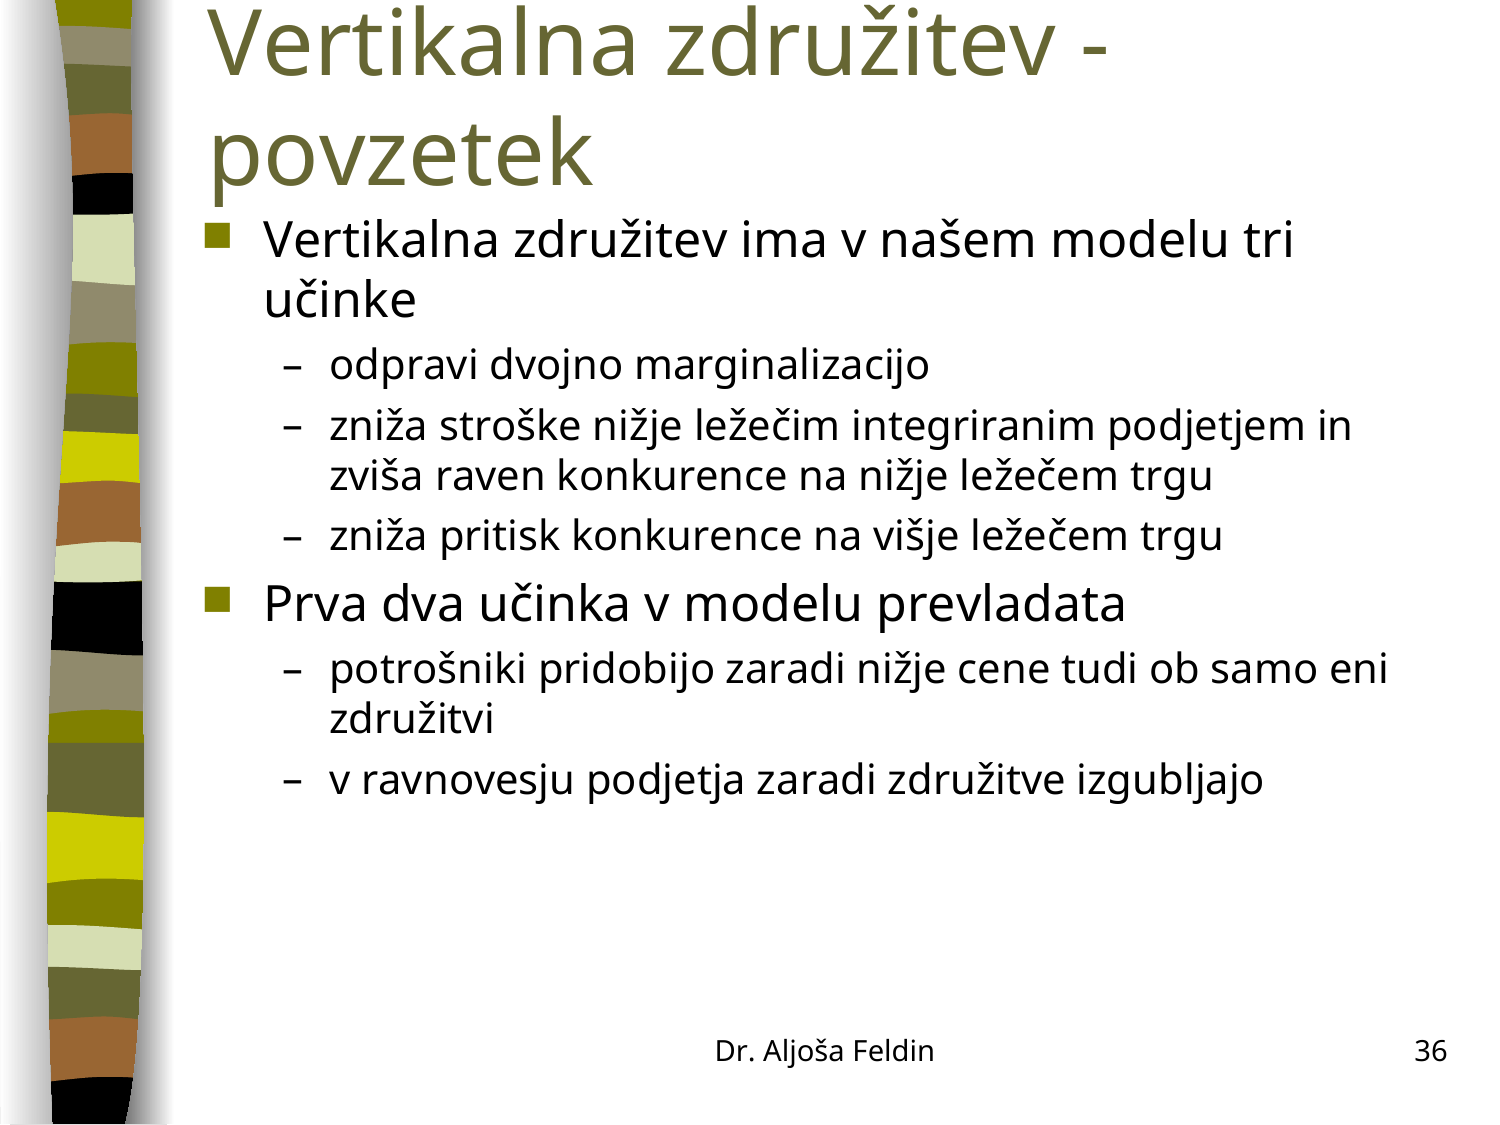

# Vertikalna združitev - povzetek
Vertikalna združitev ima v našem modelu tri učinke
odpravi dvojno marginalizacijo
zniža stroške nižje ležečim integriranim podjetjem in zviša raven konkurence na nižje ležečem trgu
zniža pritisk konkurence na višje ležečem trgu
Prva dva učinka v modelu prevladata
potrošniki pridobijo zaradi nižje cene tudi ob samo eni združitvi
v ravnovesju podjetja zaradi združitve izgubljajo
Dr. Aljoša Feldin